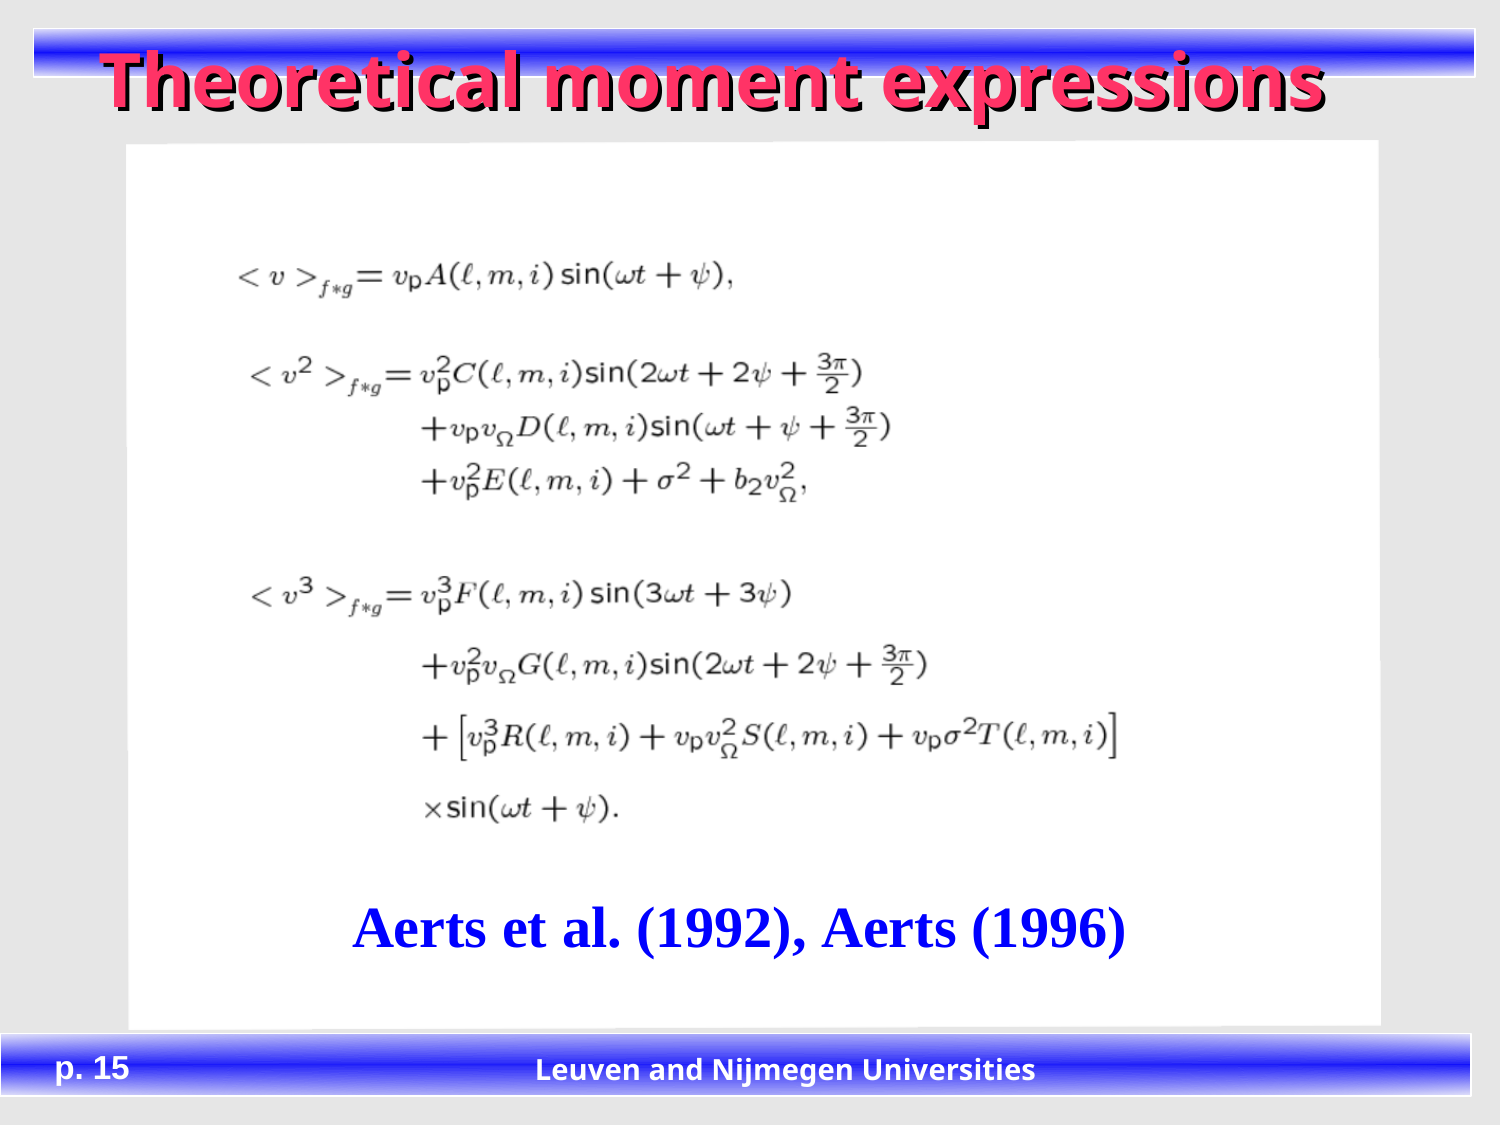

# Theoretical moment expressions
Aerts et al. (1992), Aerts (1996)